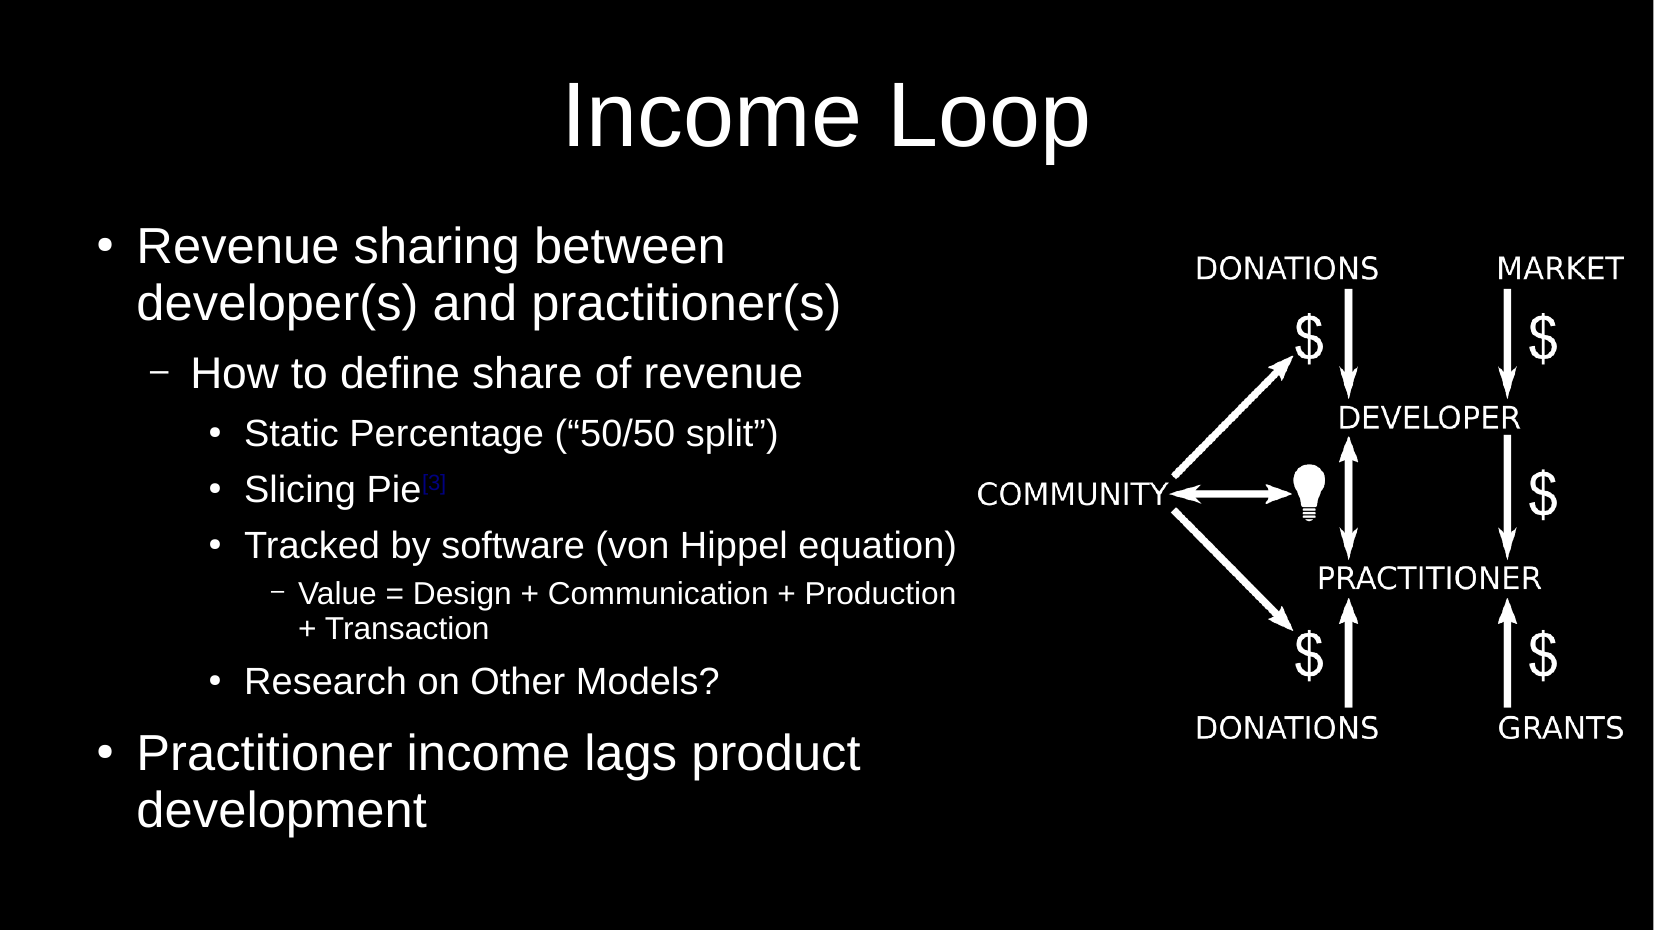

# Income Loop
Revenue sharing between developer(s) and practitioner(s)
How to define share of revenue
Static Percentage (“50/50 split”)
Slicing Pie[3]
Tracked by software (von Hippel equation)
Value = Design + Communication + Production + Transaction
Research on Other Models?
Practitioner income lags product
development